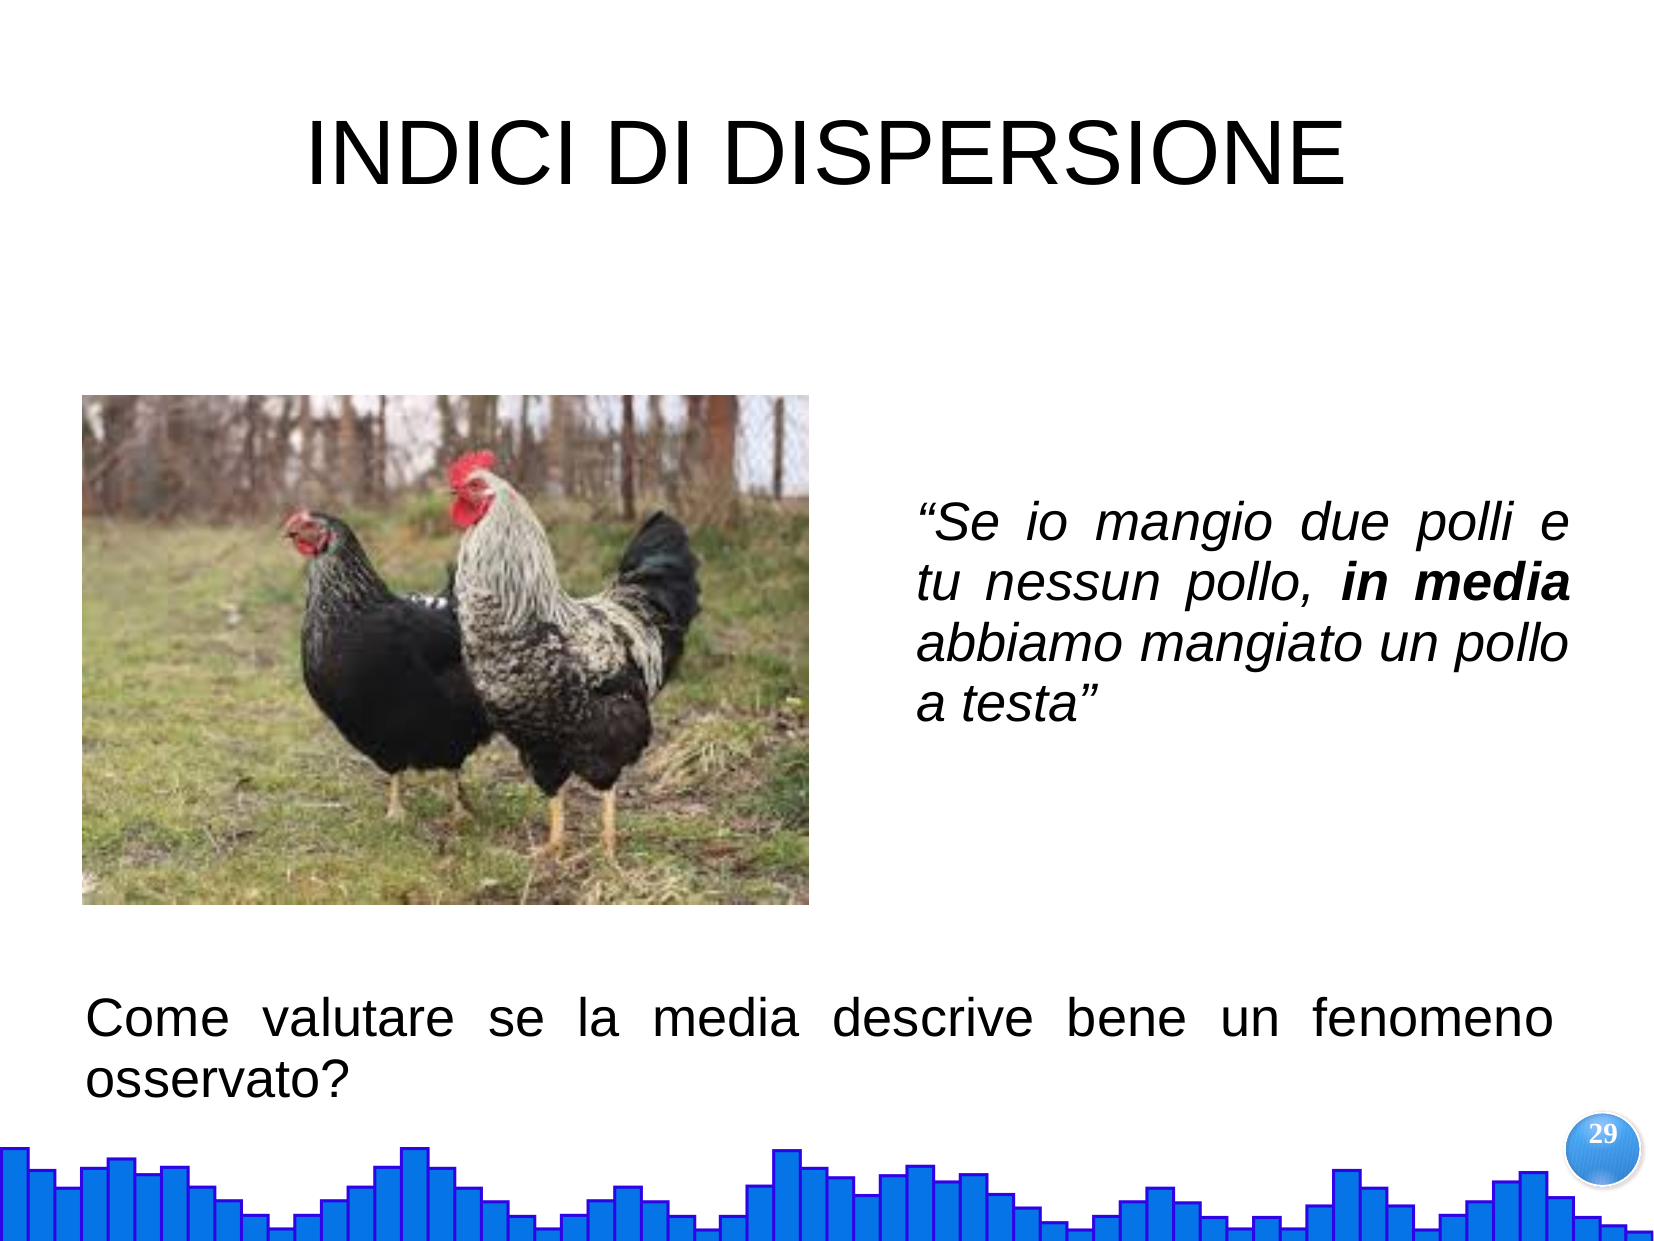

# INDICI DI DISPERSIONE
“Se io mangio due polli e tu nessun pollo, in media abbiamo mangiato un pollo a testa”
Come valutare se la media descrive bene un fenomeno osservato?
29